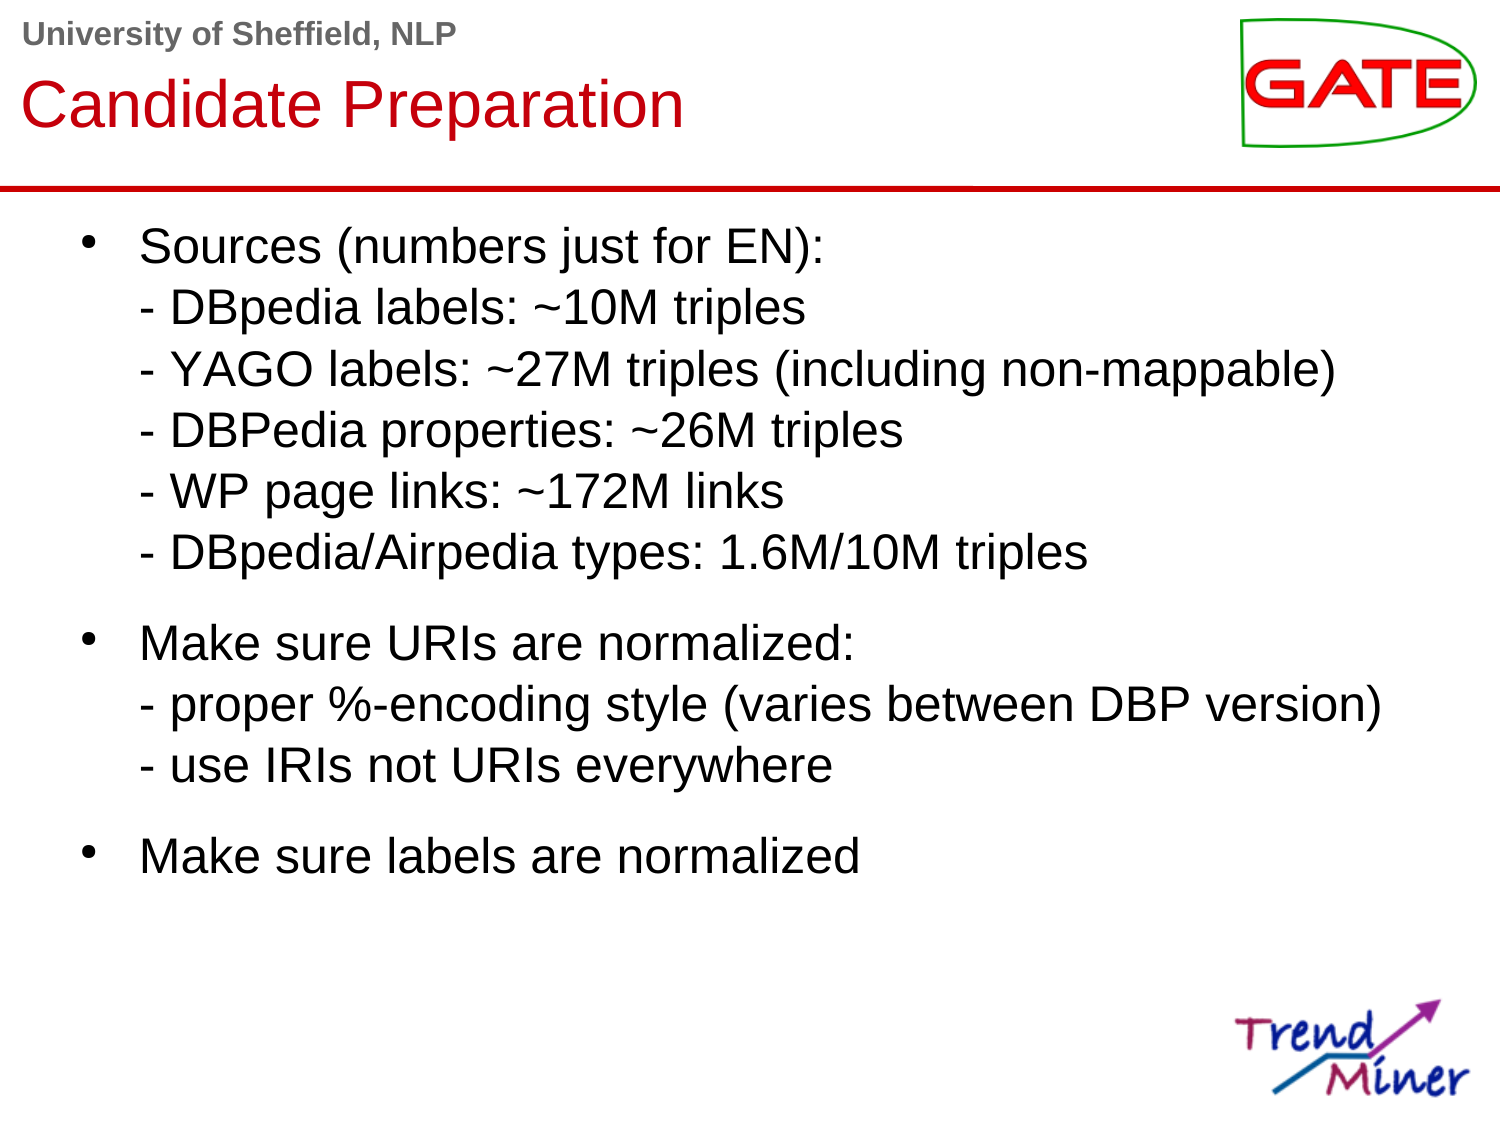

# Candidate Preparation
Sources (numbers just for EN):
- DBpedia labels: ~10M triples
- YAGO labels: ~27M triples (including non-mappable)
- DBPedia properties: ~26M triples
- WP page links: ~172M links
- DBpedia/Airpedia types: 1.6M/10M triples
Make sure URIs are normalized:
- proper %-encoding style (varies between DBP version)
- use IRIs not URIs everywhere
Make sure labels are normalized